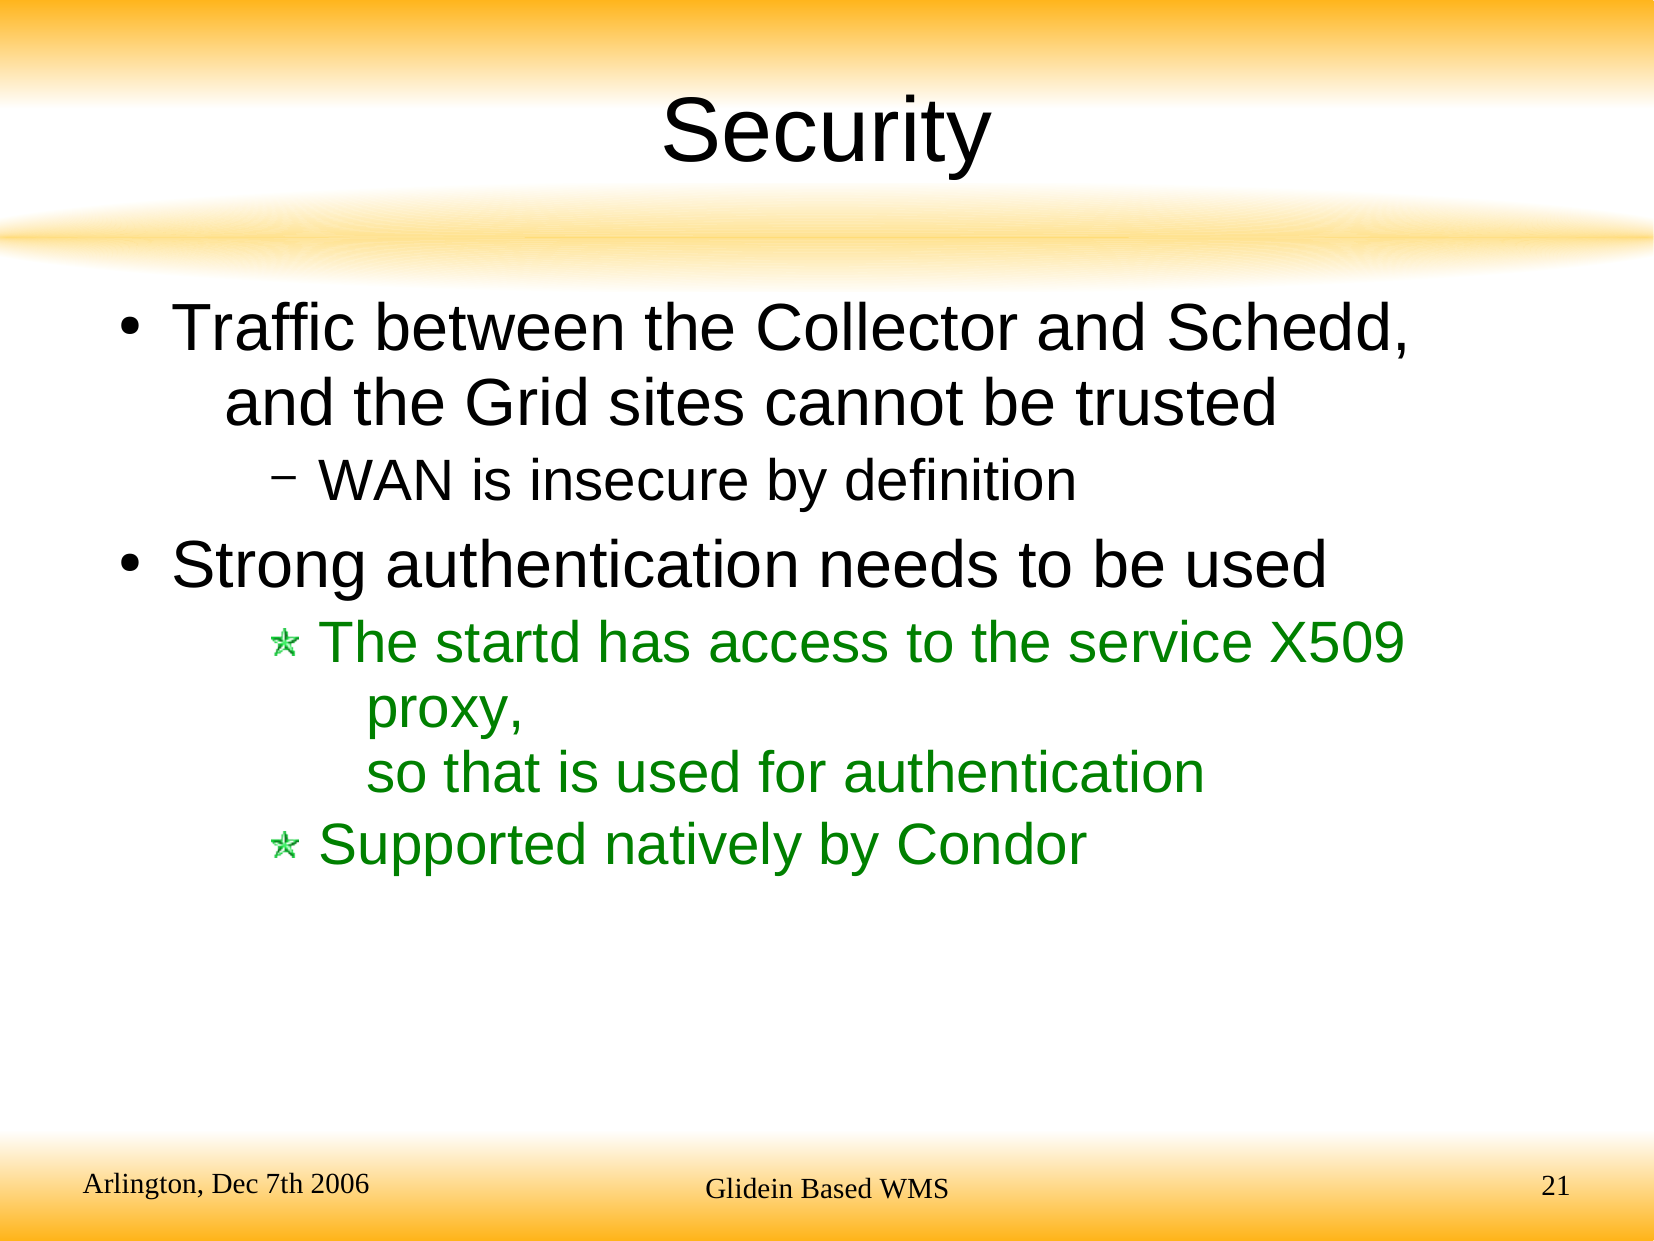

# Security
Traffic between the Collector and Schedd,
and the Grid sites cannot be trusted
WAN is insecure by definition
Strong authentication needs to be used
The startd has access to the service X509 proxy,
so that is used for authentication
Supported natively by Condor
Arlington, Dec 7th 2006
21
Glidein Based WMS